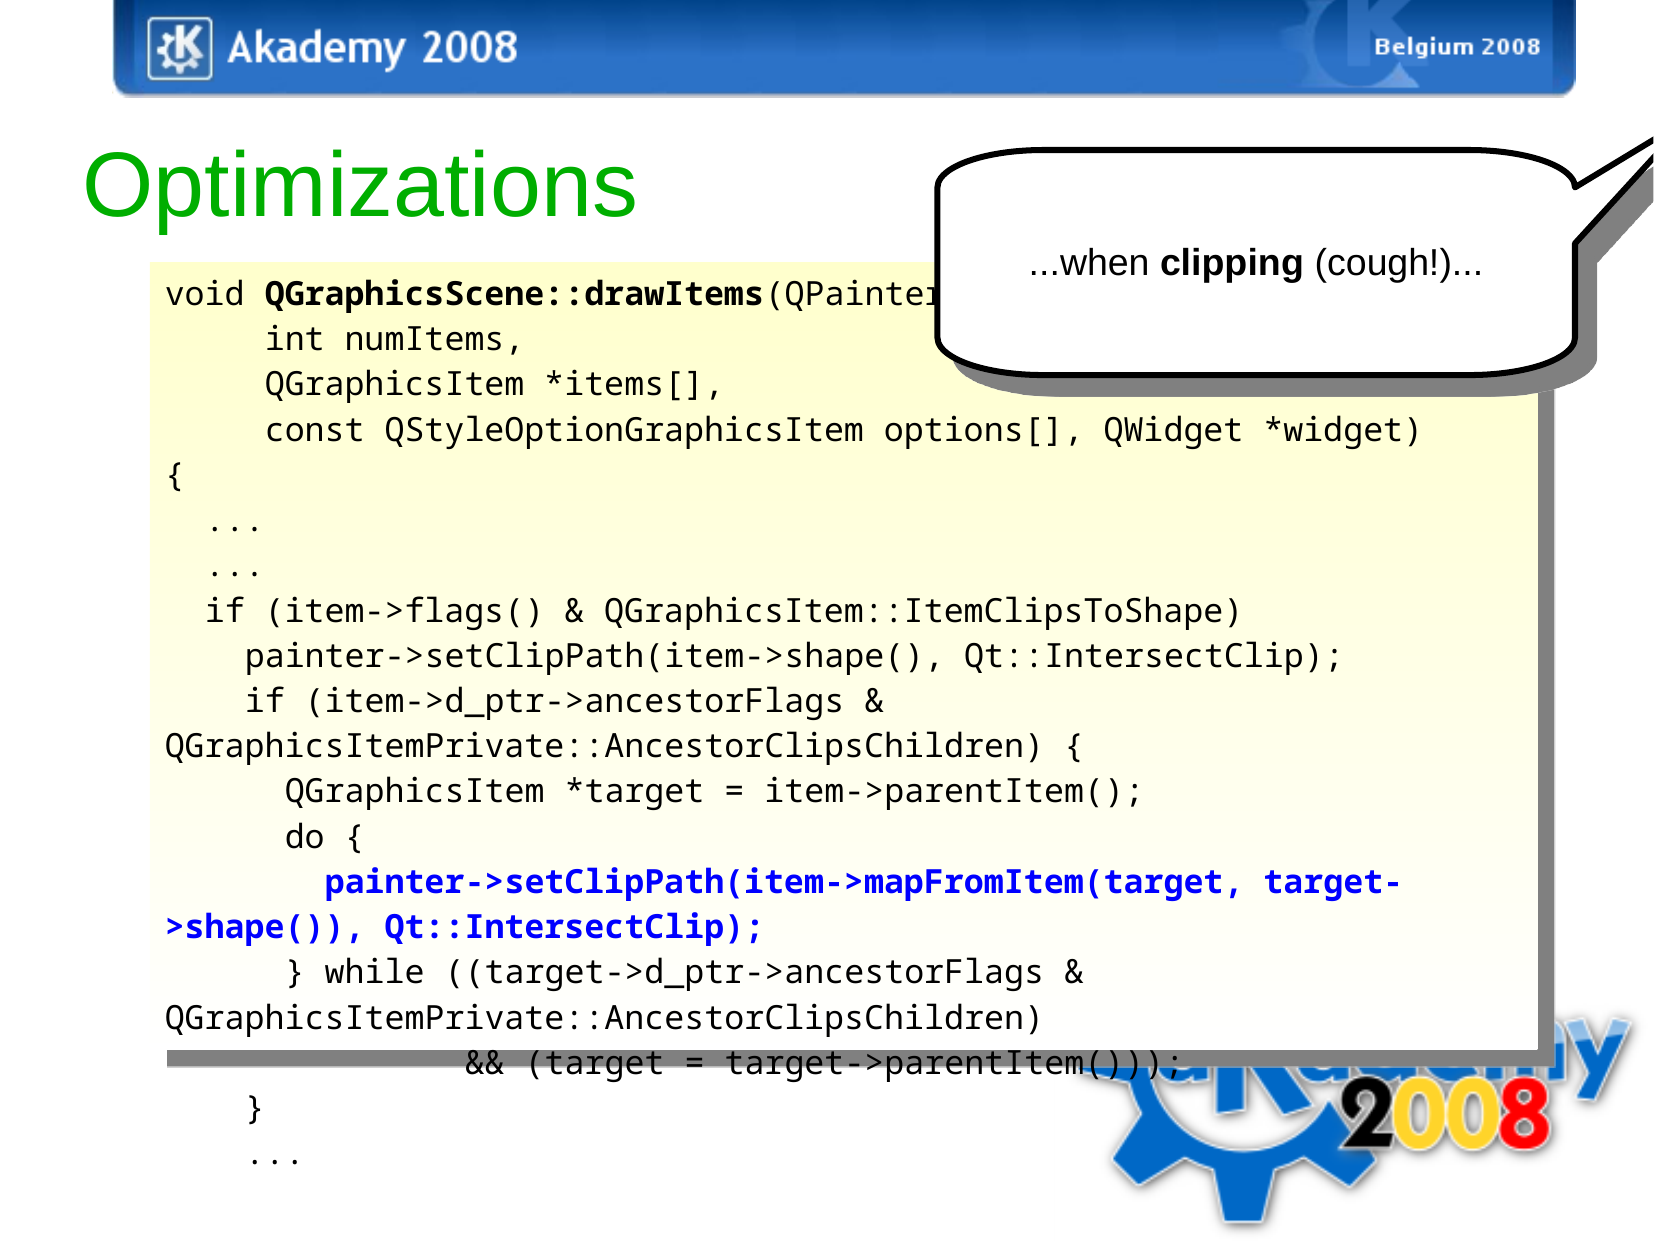

# Optimizations
...when clipping (cough!)...
void QGraphicsScene::drawItems(QPainter *painter,
 int numItems,
 QGraphicsItem *items[],
 const QStyleOptionGraphicsItem options[], QWidget *widget)
{
 ...
 ...
 if (item->flags() & QGraphicsItem::ItemClipsToShape)
 painter->setClipPath(item->shape(), Qt::IntersectClip);
 if (item->d_ptr->ancestorFlags & QGraphicsItemPrivate::AncestorClipsChildren) {
 QGraphicsItem *target = item->parentItem();
 do {
 painter->setClipPath(item->mapFromItem(target, target->shape()), Qt::IntersectClip);
 } while ((target->d_ptr->ancestorFlags & QGraphicsItemPrivate::AncestorClipsChildren)
 && (target = target->parentItem()));
 }
 ...